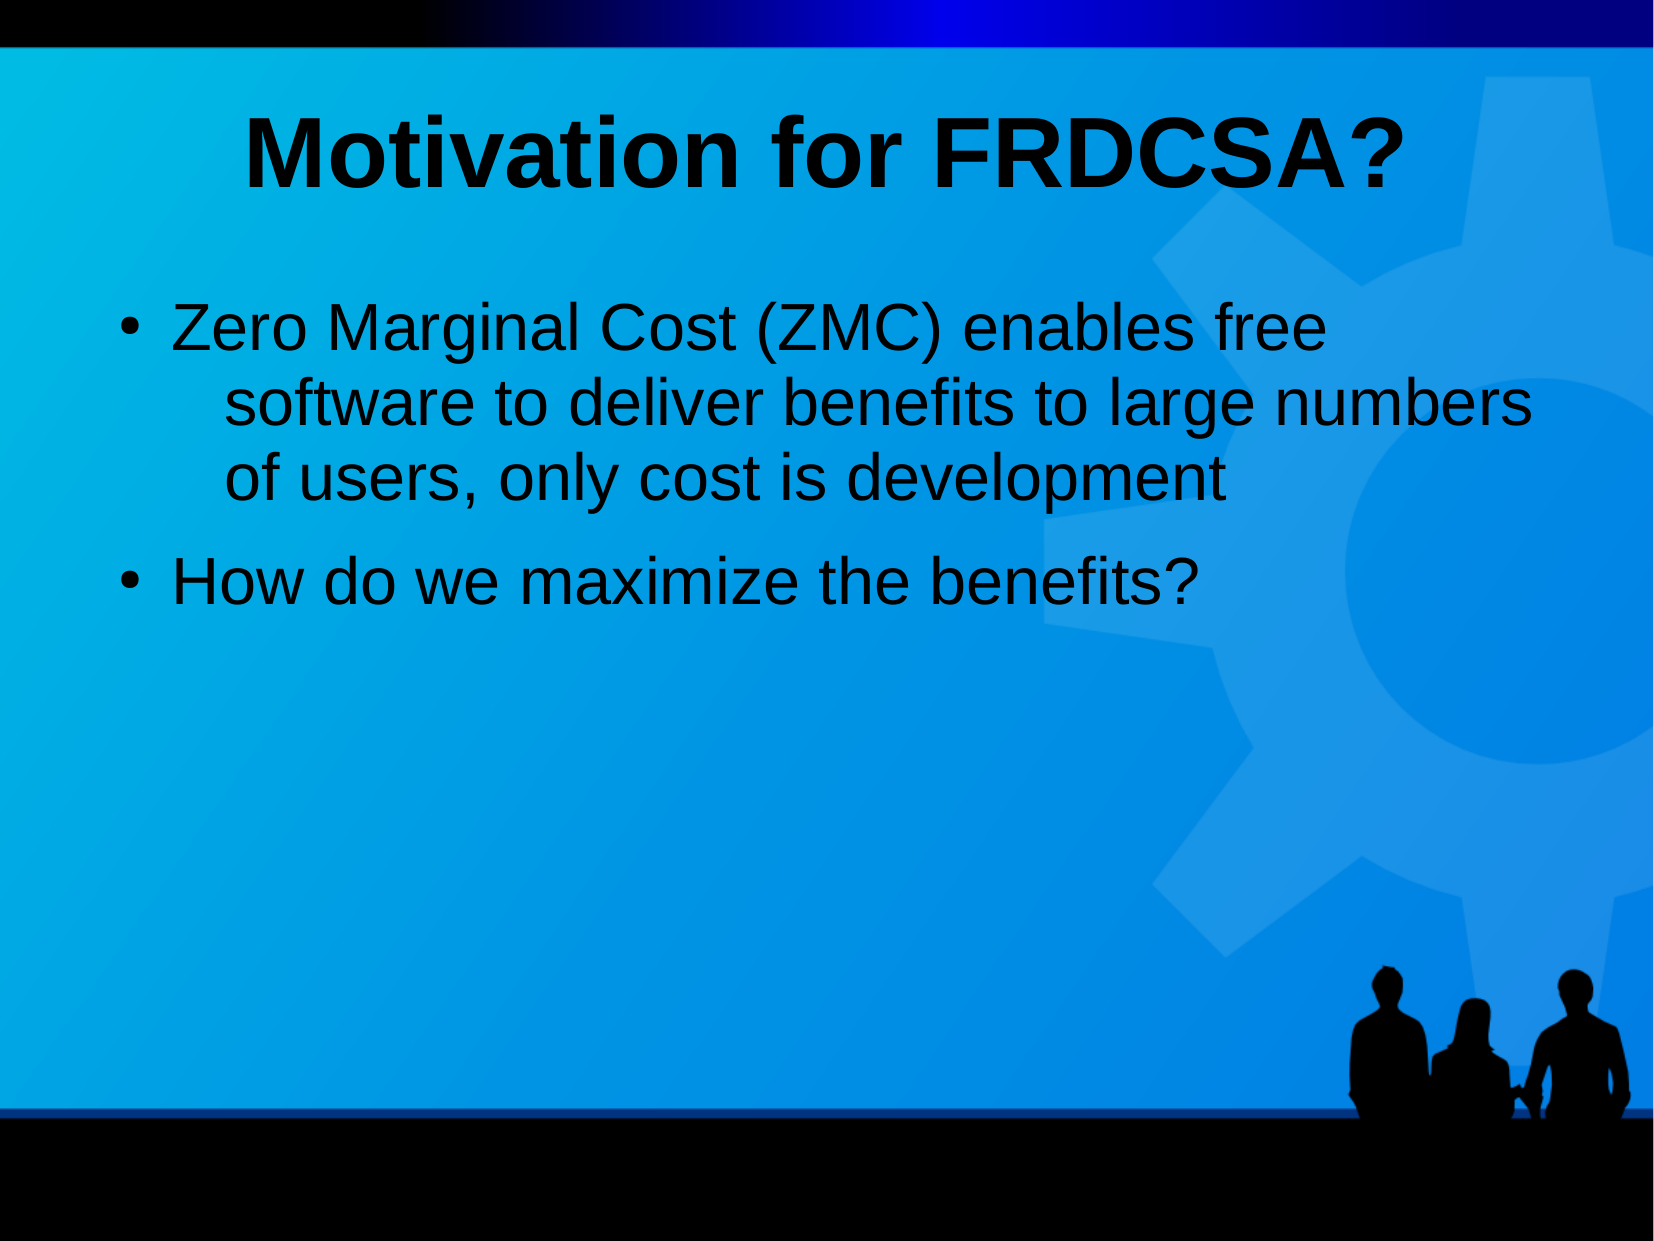

# Motivation for FRDCSA?
Zero Marginal Cost (ZMC) enables free software to deliver benefits to large numbers of users, only cost is development
How do we maximize the benefits?